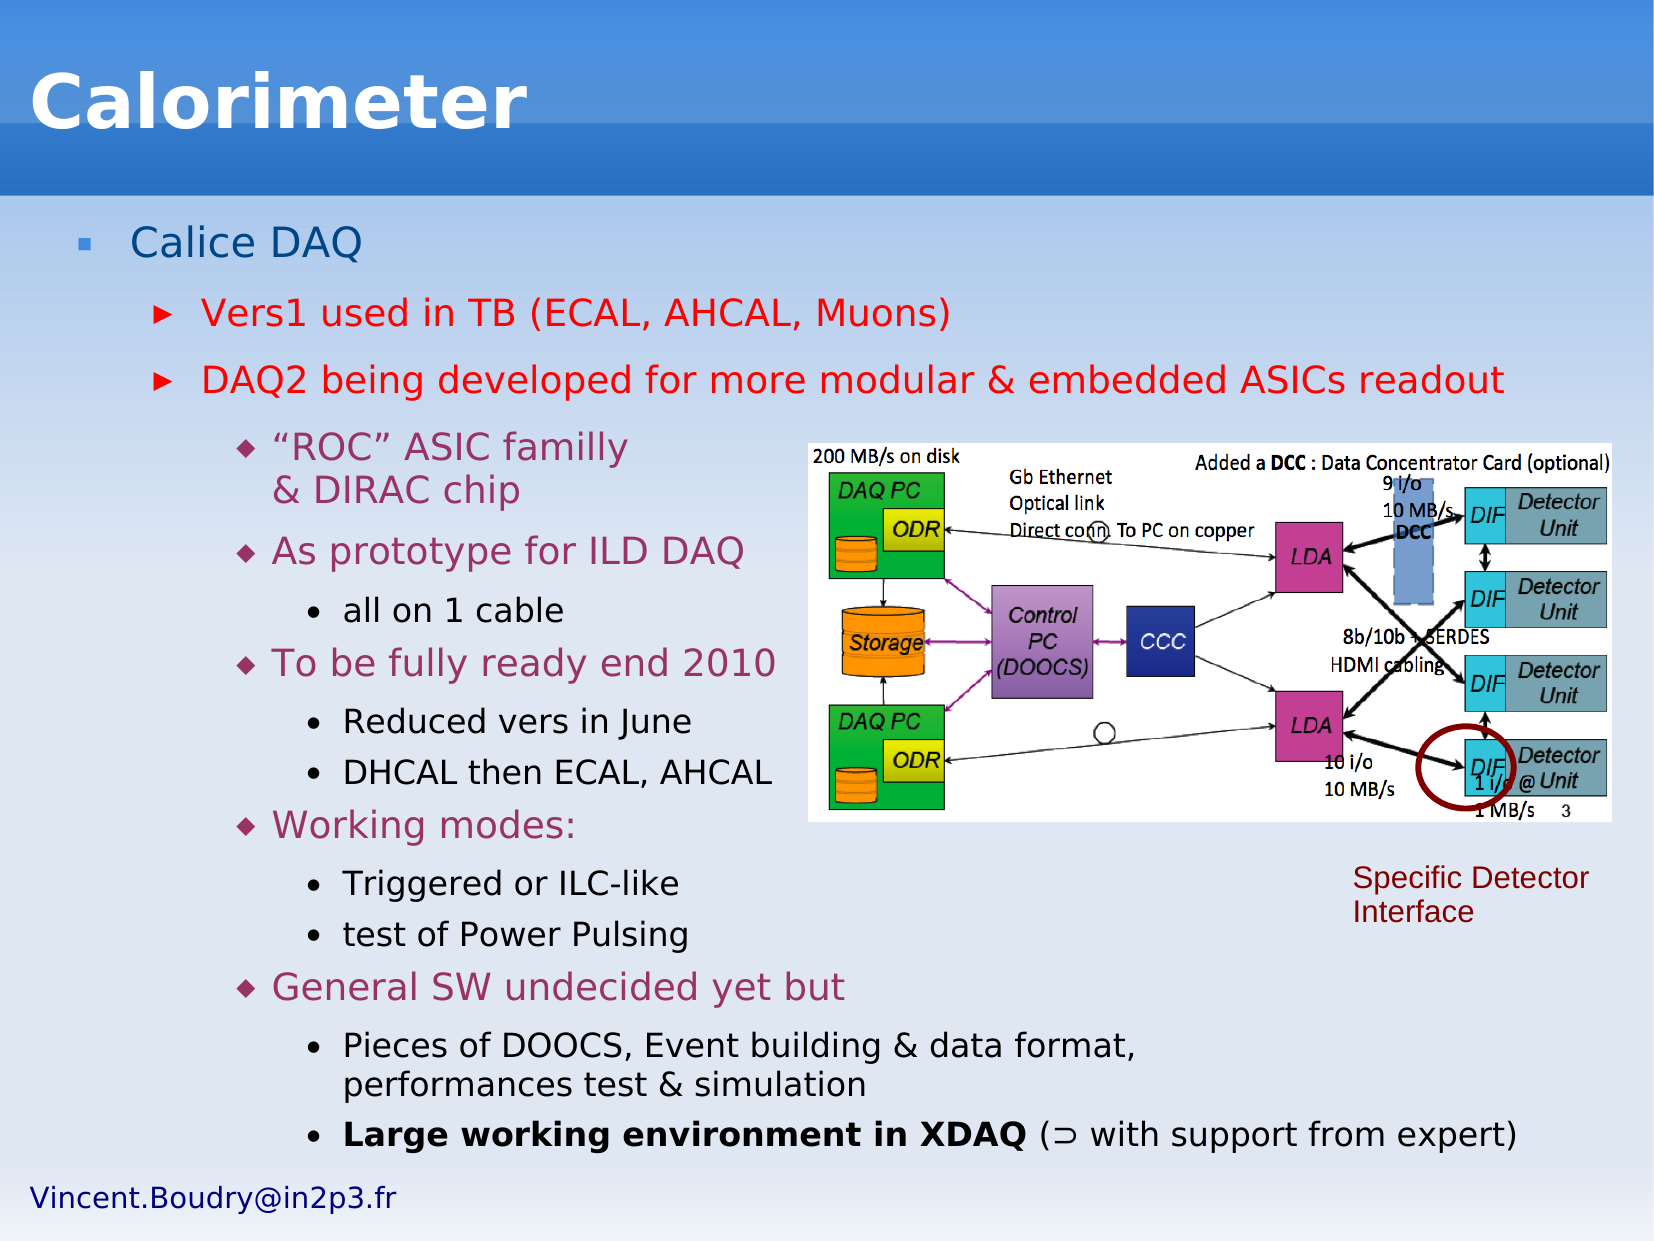

# Calorimeter
Calice DAQ
Vers1 used in TB (ECAL, AHCAL, Muons)
DAQ2 being developed for more modular & embedded ASICs readout
“ROC” ASIC familly
& DIRAC chip
As prototype for ILD DAQ
all on 1 cable
To be fully ready end 2010
Reduced vers in June
DHCAL then ECAL, AHCAL
Working modes:
Triggered or ILC-like
test of Power Pulsing
General SW undecided yet but
Pieces of DOOCS, Event building & data format,
performances test & simulation
Large working environment in XDAQ (⊃ with support from expert)
Specific Detector
Interface